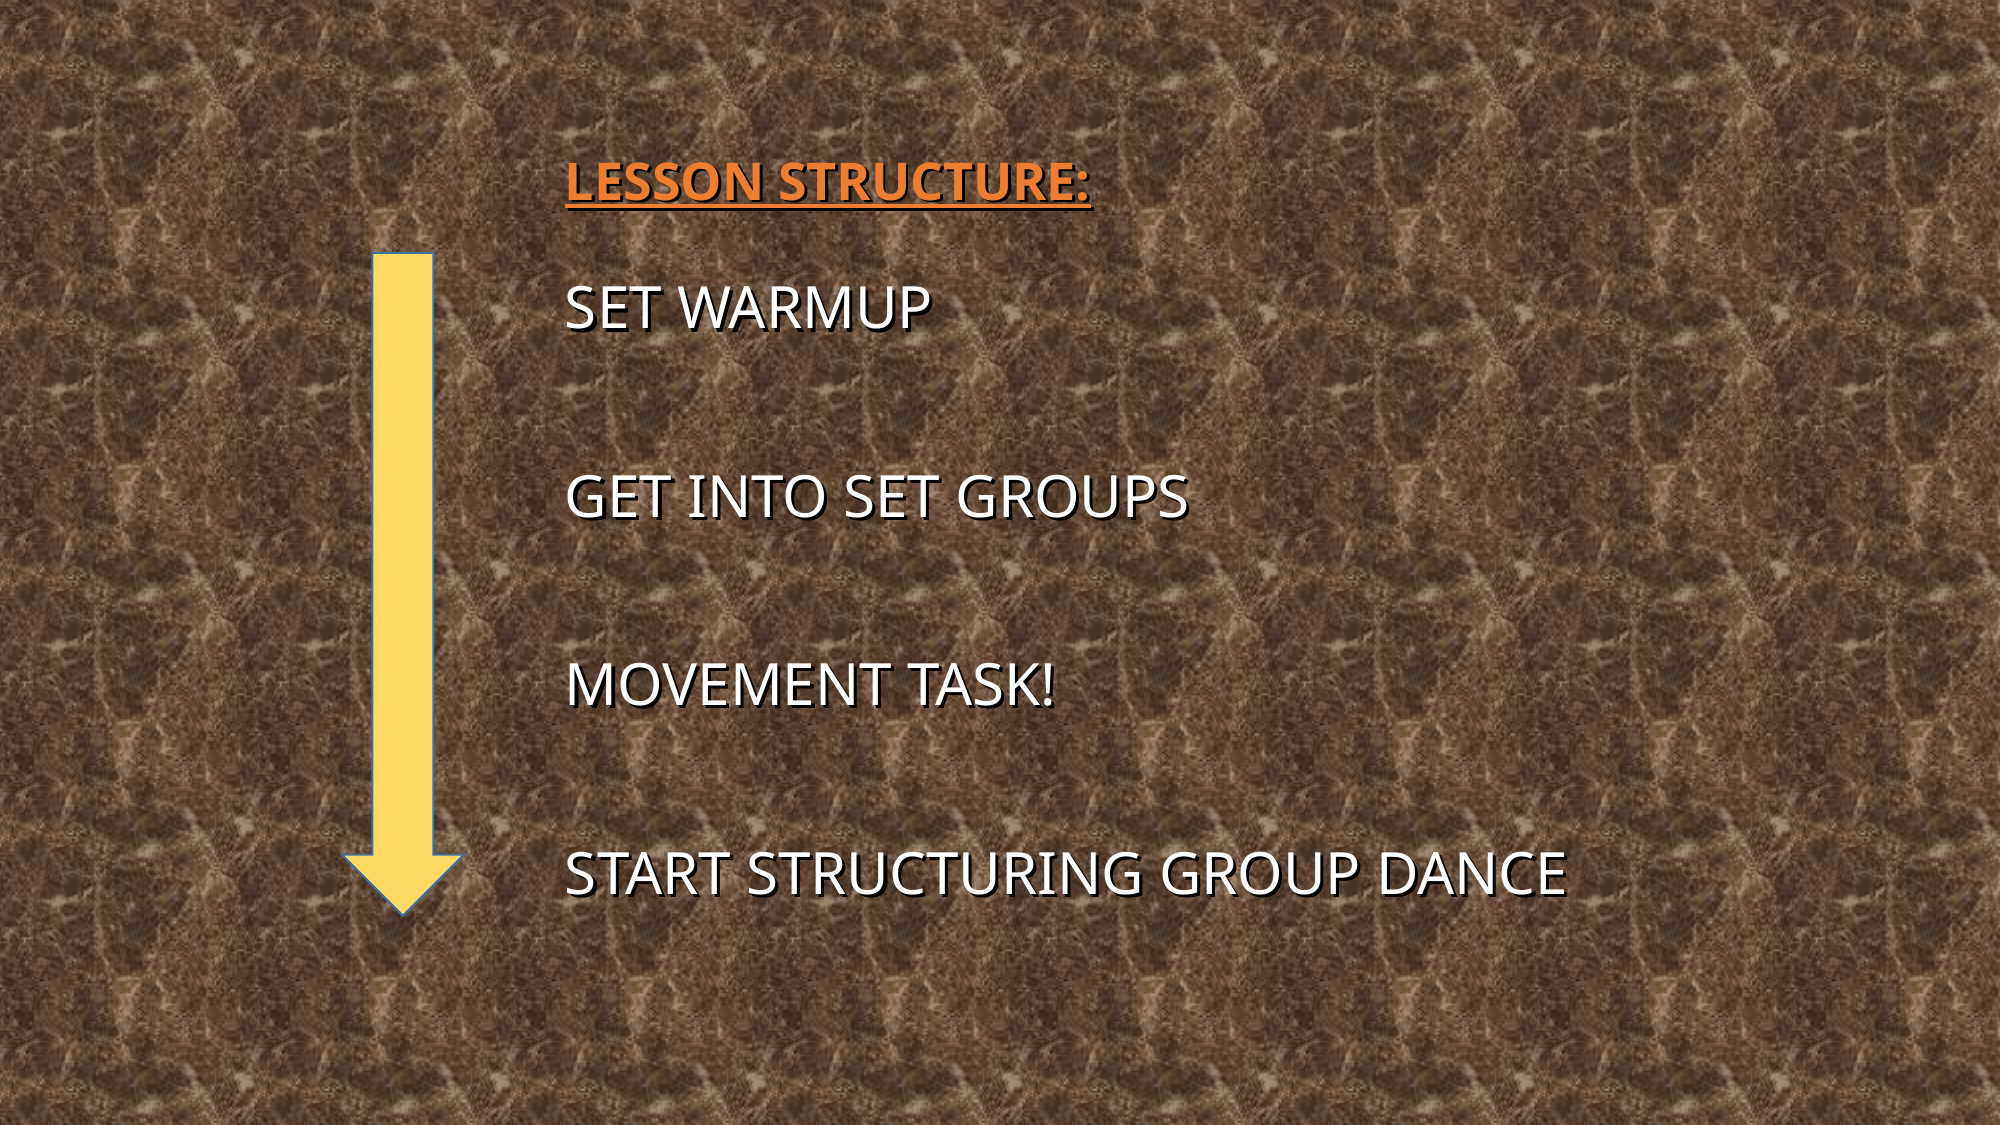

LESSON STRUCTURE:
SET WARMUP
GET INTO SET GROUPS
movement TASK!
Start structuring group dance